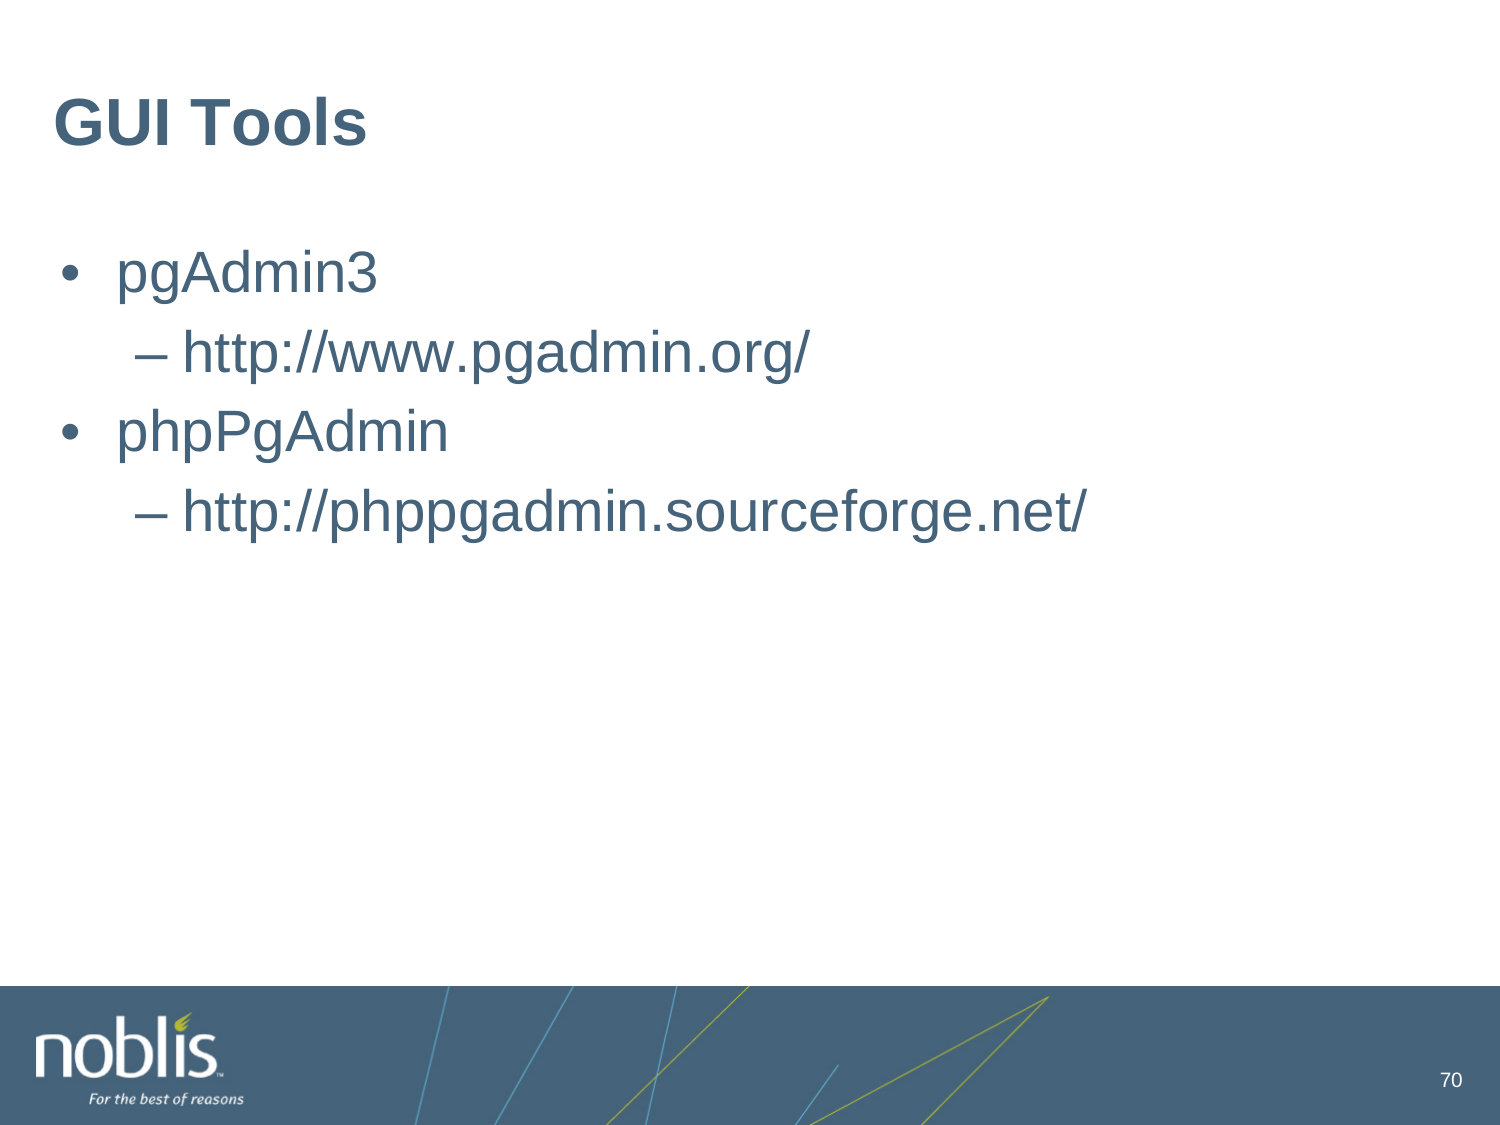

# GUI Tools
pgAdmin3
http://www.pgadmin.org/
phpPgAdmin
http://phppgadmin.sourceforge.net/